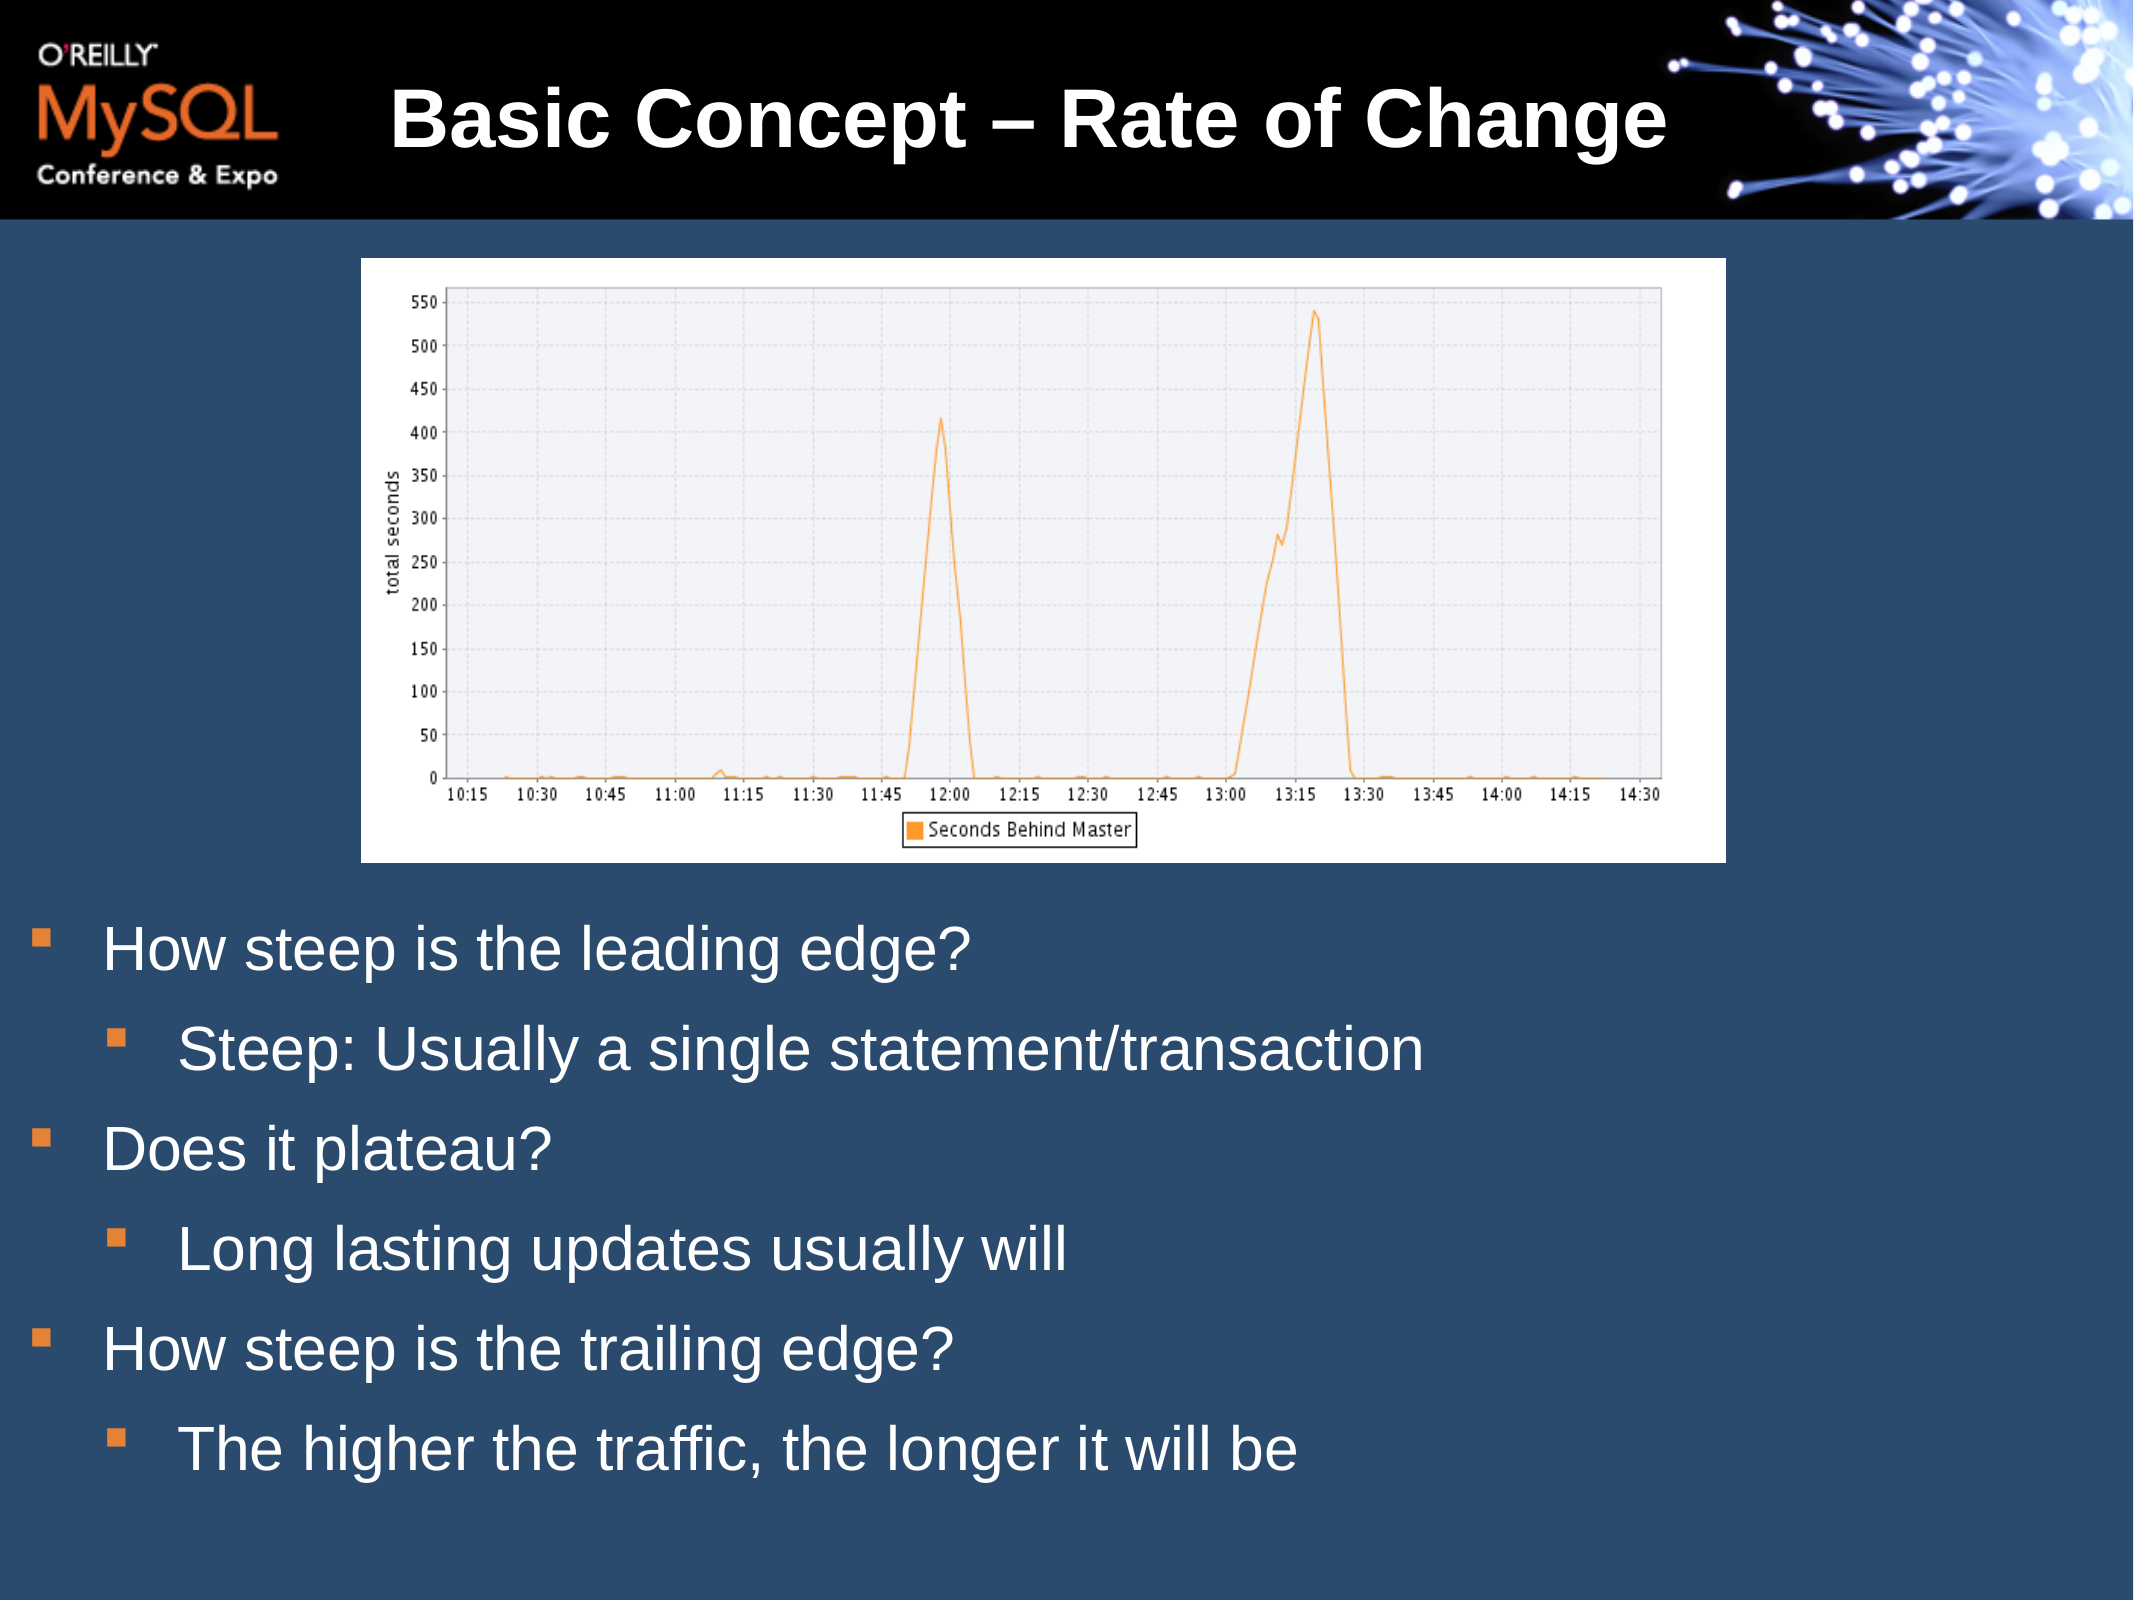

# Basic Concept – Rate of Change
How steep is the leading edge?
Steep: Usually a single statement/transaction
Does it plateau?
Long lasting updates usually will
How steep is the trailing edge?
The higher the traffic, the longer it will be